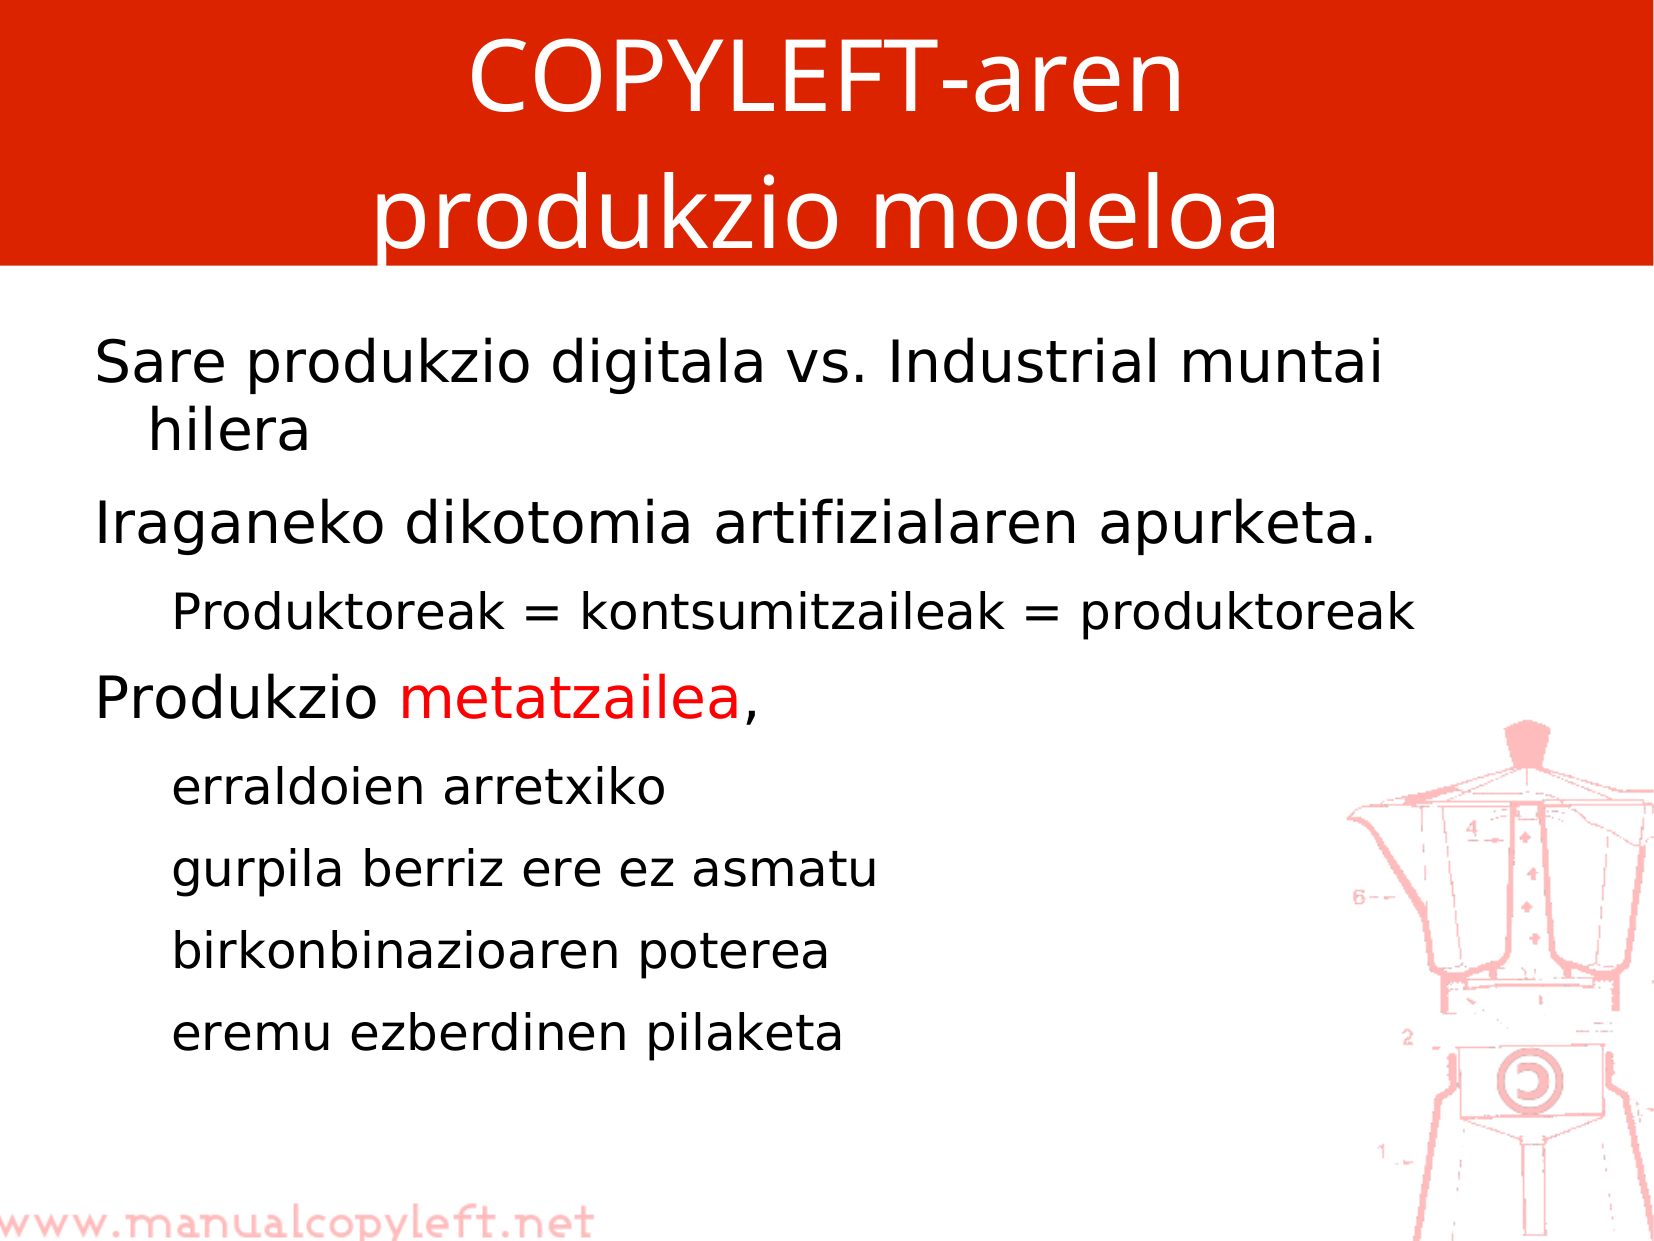

# COPYLEFT-aren produkzio modeloa
Sare produkzio digitala vs. Industrial muntai hilera
Iraganeko dikotomia artifizialaren apurketa.
Produktoreak = kontsumitzaileak = produktoreak
Produkzio metatzailea,
erraldoien arretxiko
gurpila berriz ere ez asmatu
birkonbinazioaren poterea
eremu ezberdinen pilaketa